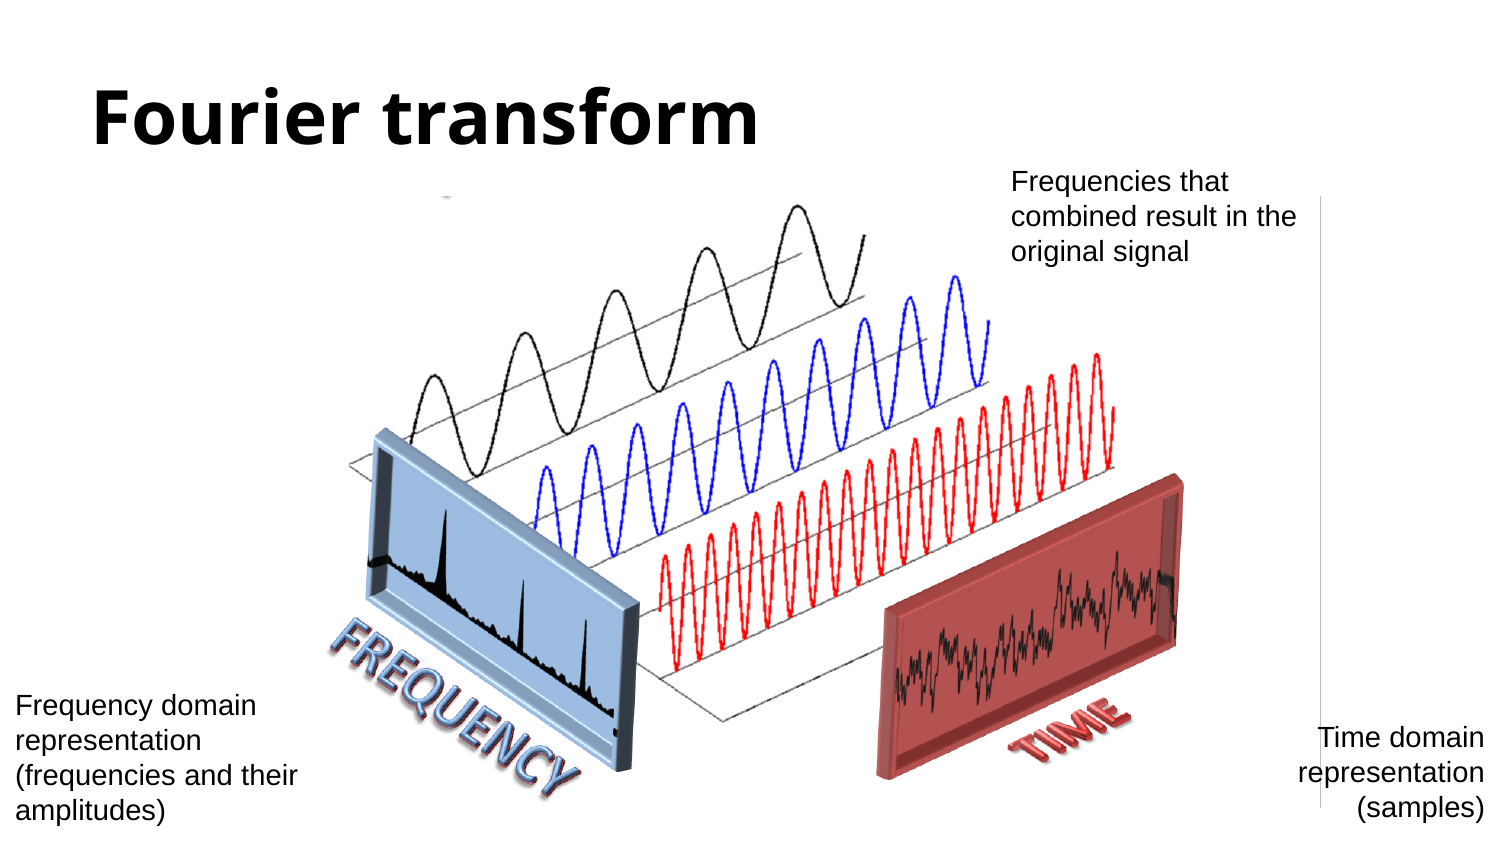

# Fourier transform
Frequencies that combined result in the original signal
Frequency domain representation (frequencies and their amplitudes)
Time domain representation (samples)